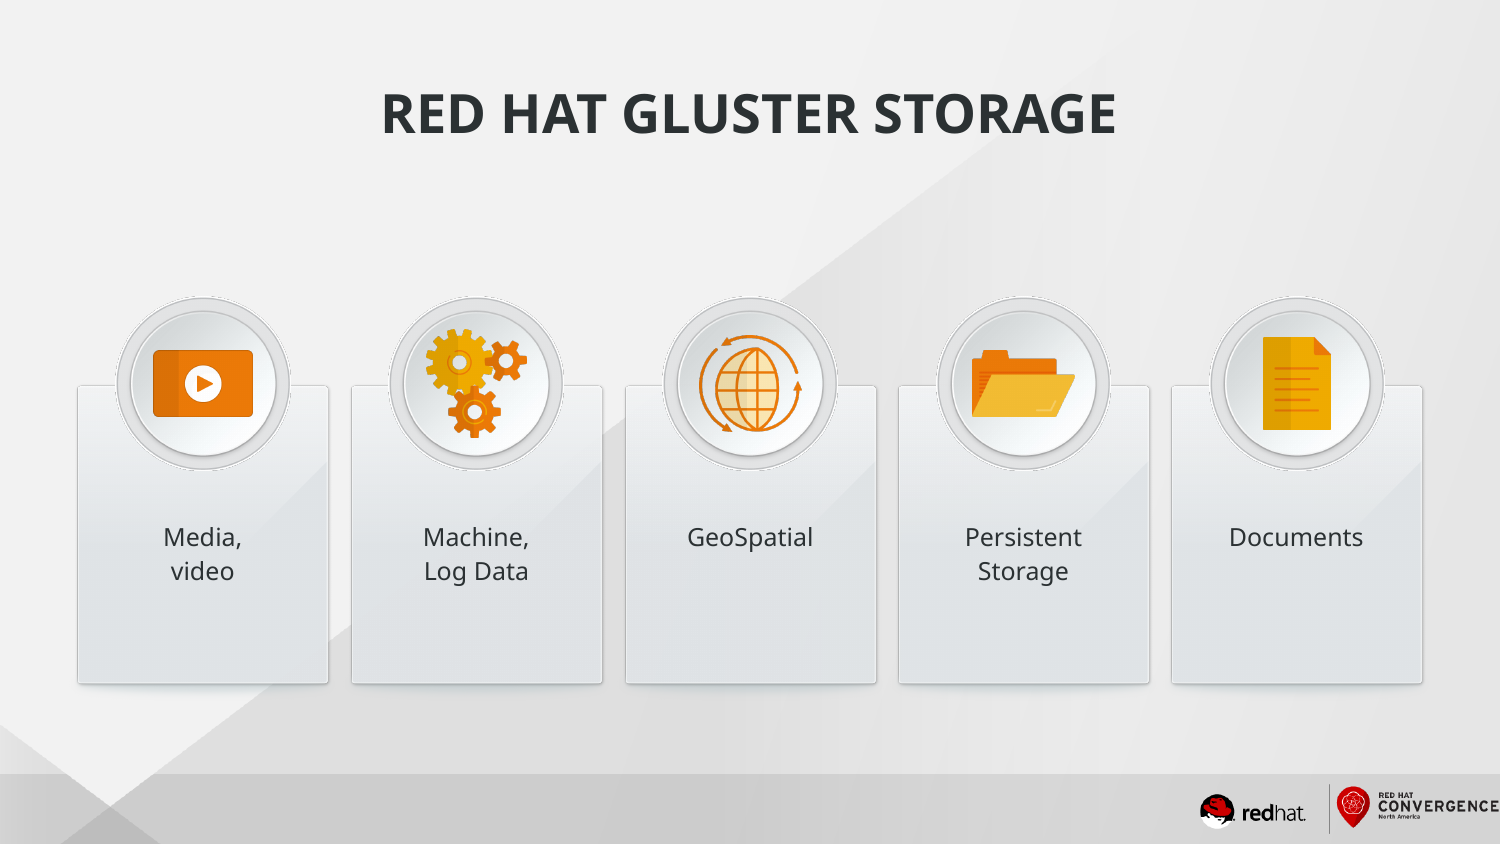

# RED HAT GLUSTER STORAGE
Media, video
Machine, Log Data
GeoSpatial
Persistent Storage
Documents